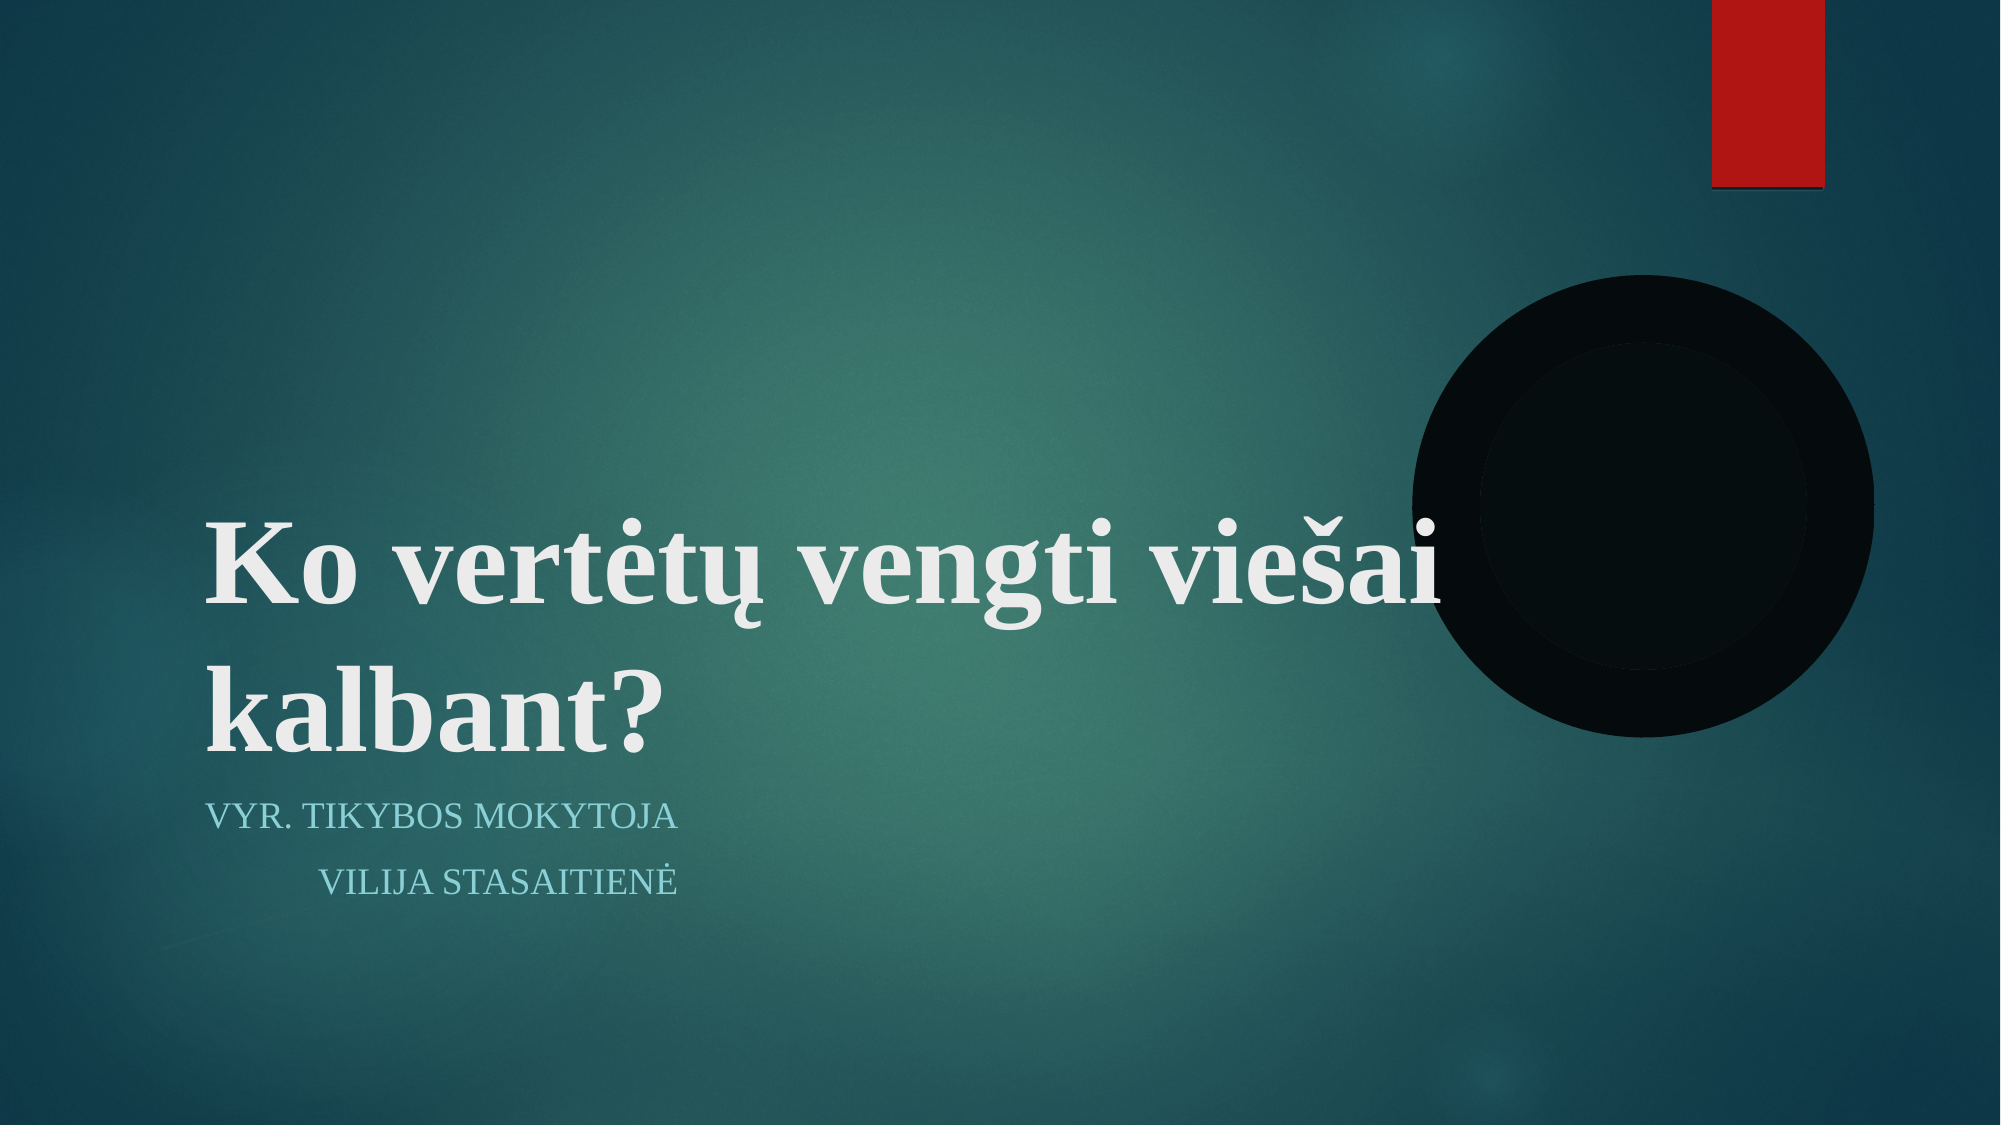

# Ko vertėtų vengti viešai kalbant?
Vyr. Tikybos mokytoja
Vilija Stasaitienė